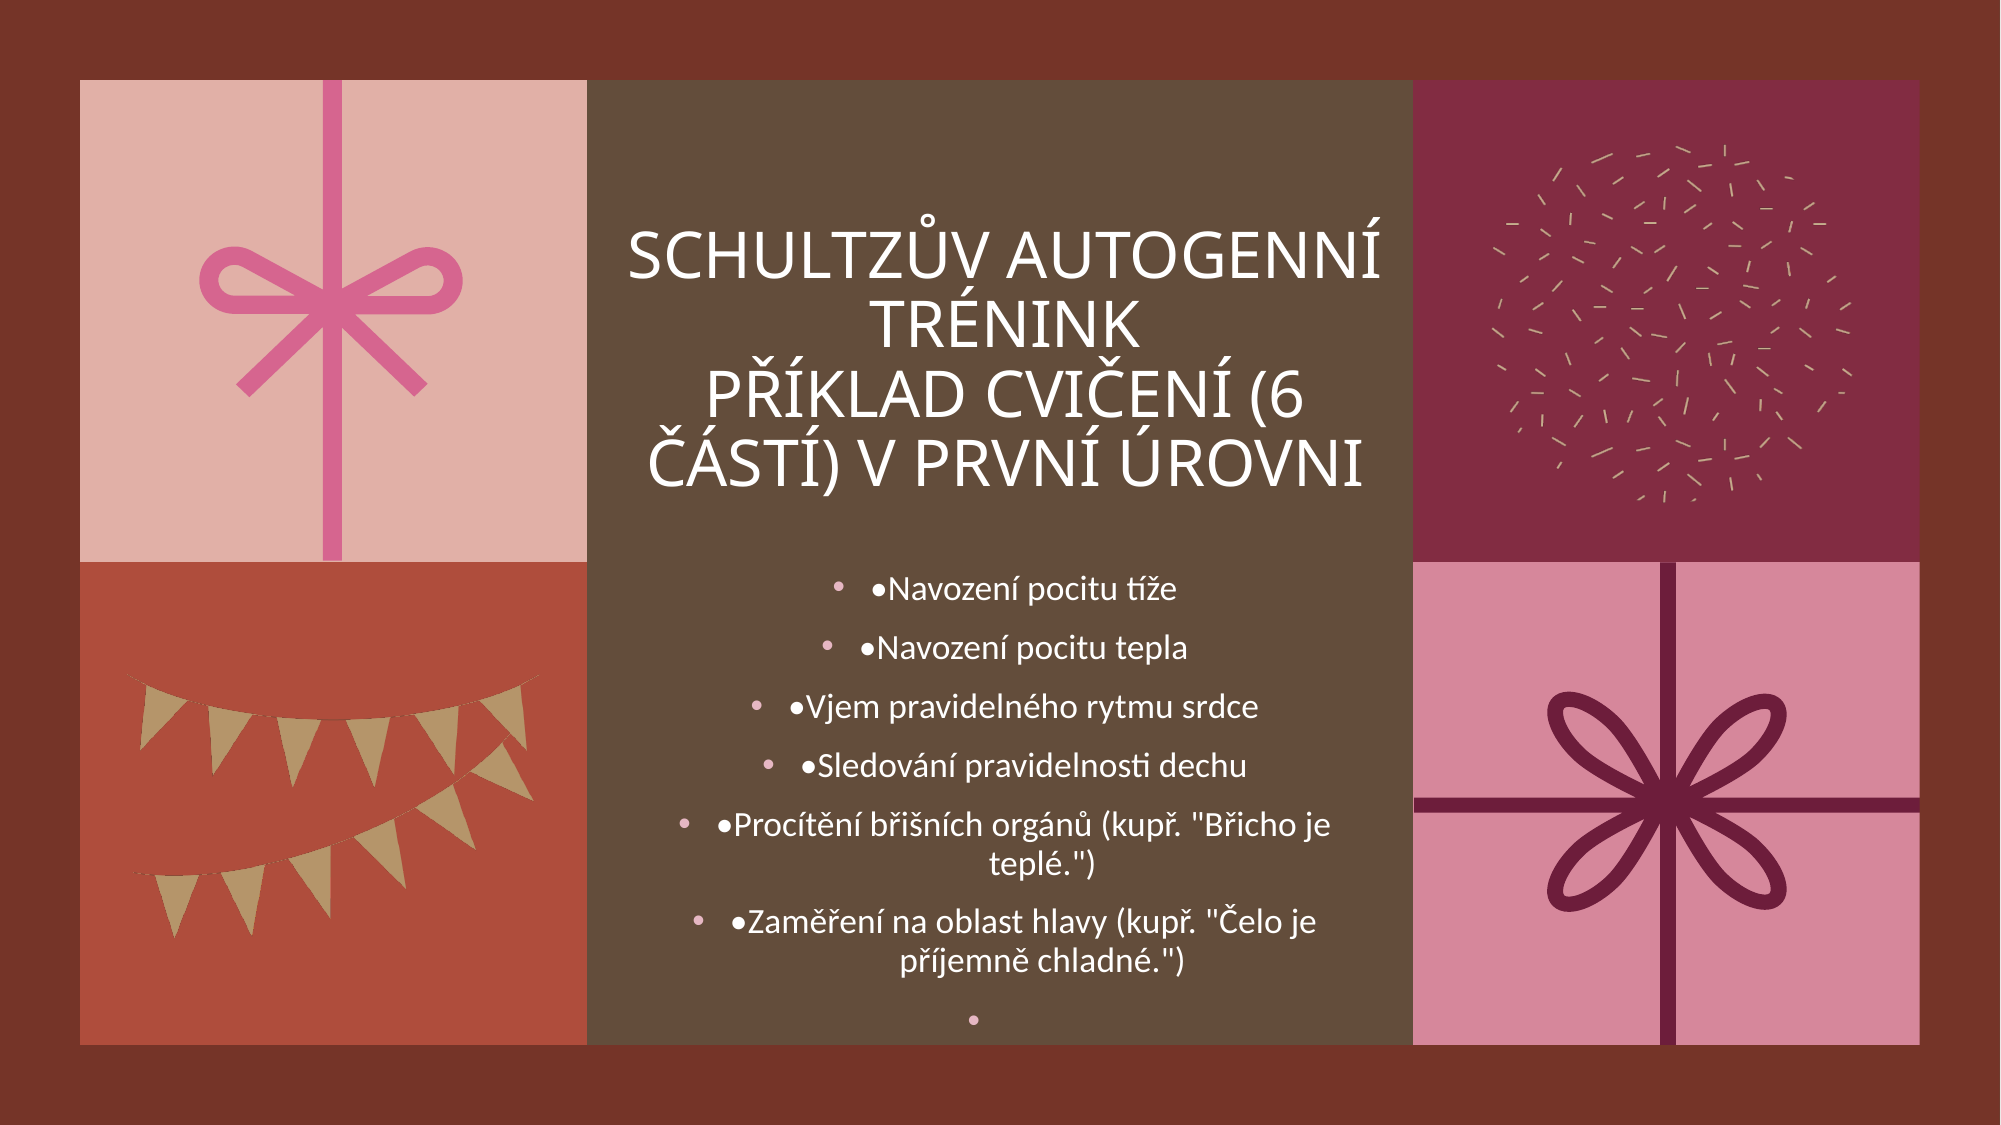

SCHULTZŮV AUTOGENNÍ TRÉNINK PŘÍKLAD CVIČENÍ (6 ČÁSTÍ) V PRVNÍ ÚROVNI
# •Navození pocitu tíže
•Navození pocitu tepla
•Vjem pravidelného rytmu srdce
•Sledování pravidelnosti dechu
•Procítění břišních orgánů (kupř. "Břicho je teplé.")
•Zaměření na oblast hlavy (kupř. "Čelo je příjemně chladné.")